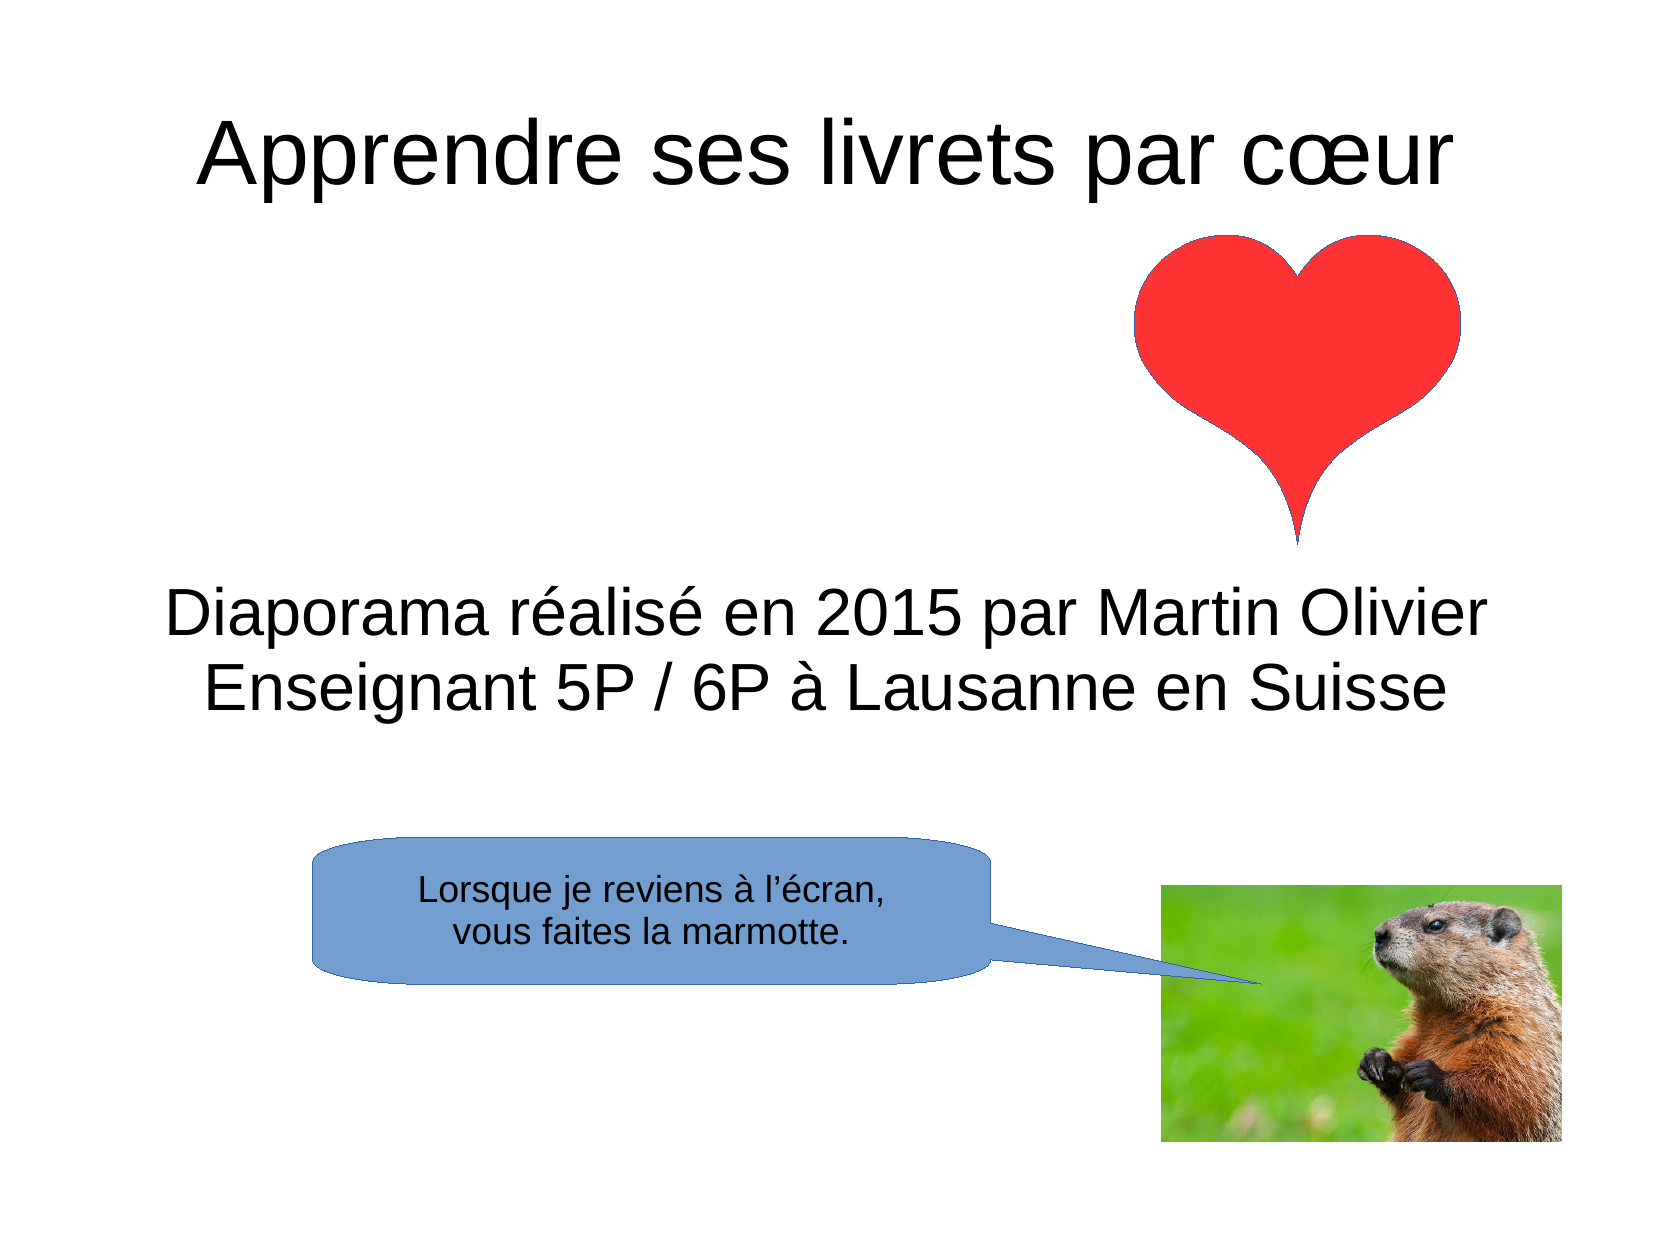

# Apprendre ses livrets par cœur
Diaporama réalisé en 2015 par Martin Olivier
Enseignant 5P / 6P à Lausanne en Suisse
Lorsque je reviens à l’écran,
vous faites la marmotte.